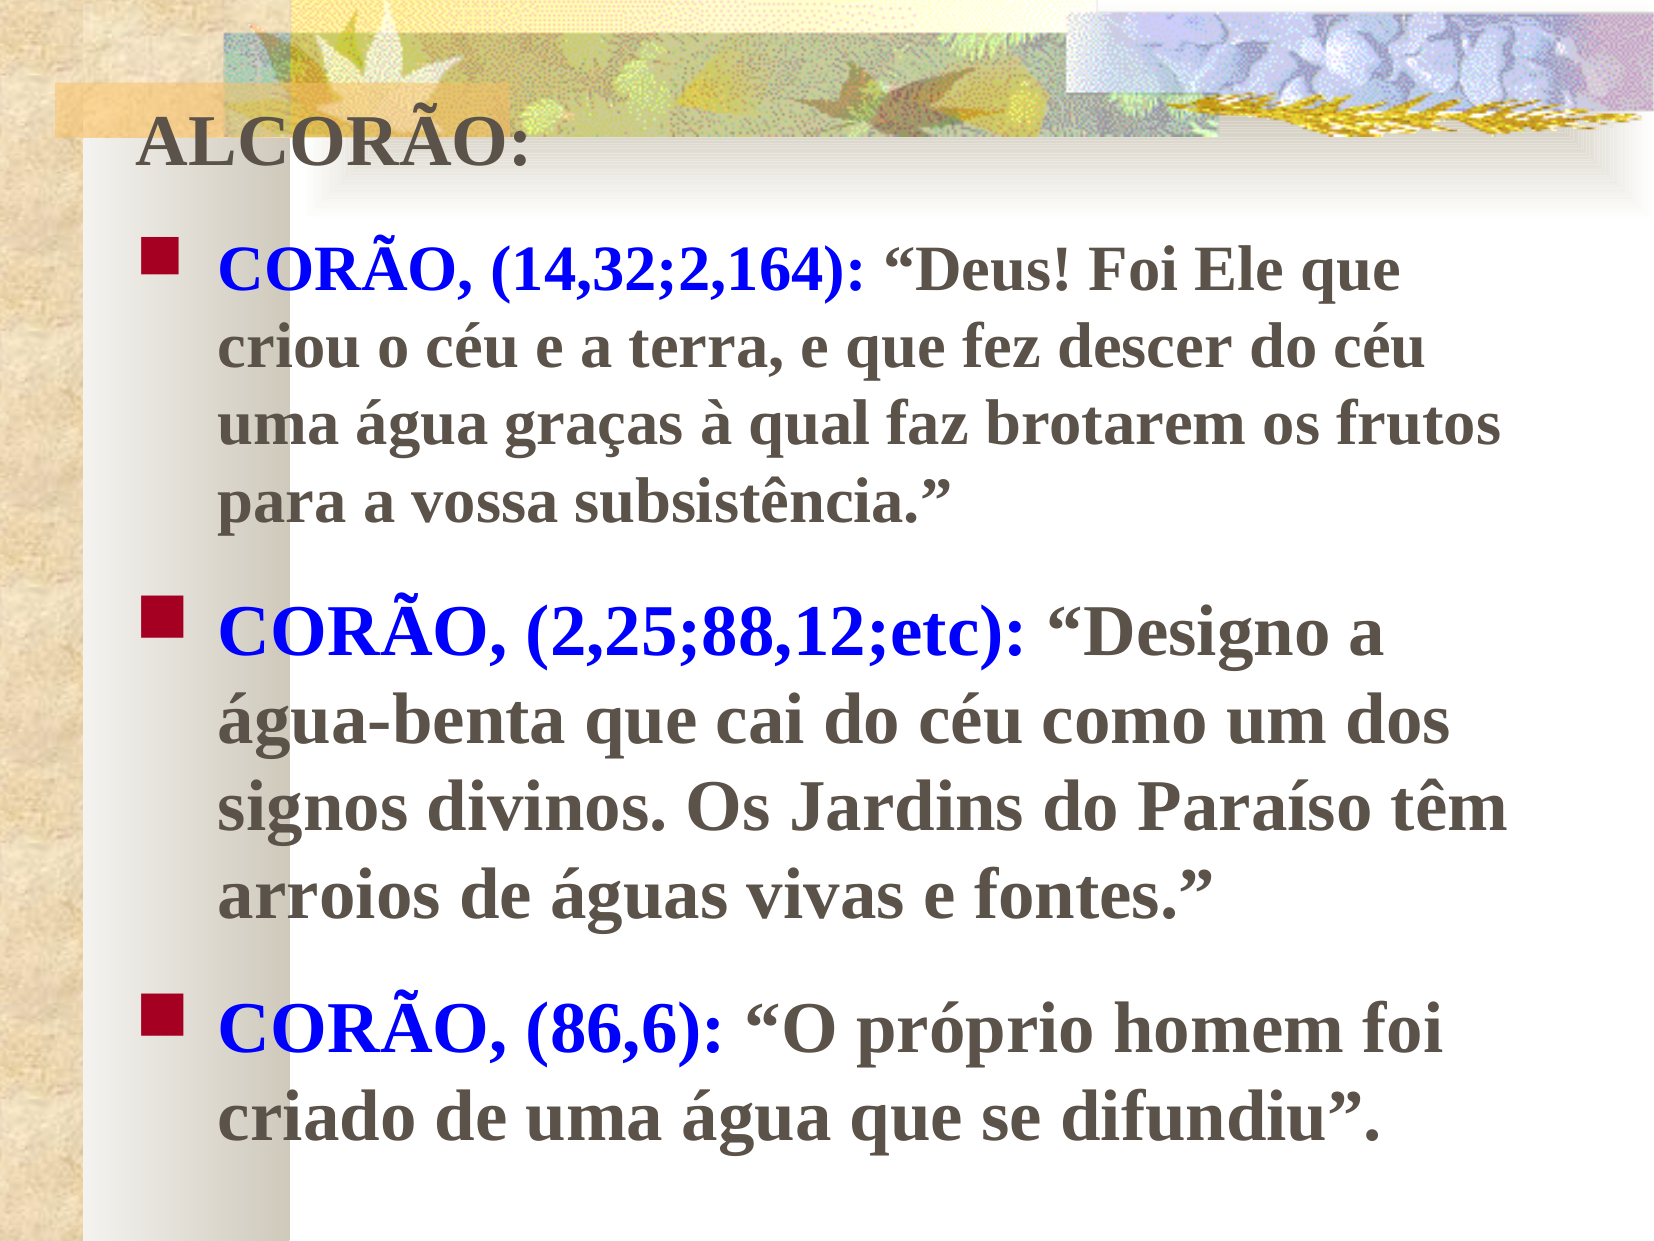

ALCORÃO:
CORÃO, (14,32;2,164): “Deus! Foi Ele que criou o céu e a terra, e que fez descer do céu uma água graças à qual faz brotarem os frutos para a vossa subsistência.”
CORÃO, (2,25;88,12;etc): “Designo a água-benta que cai do céu como um dos signos divinos. Os Jardins do Paraíso têm arroios de águas vivas e fontes.”
CORÃO, (86,6): “O próprio homem foi criado de uma água que se difundiu”.